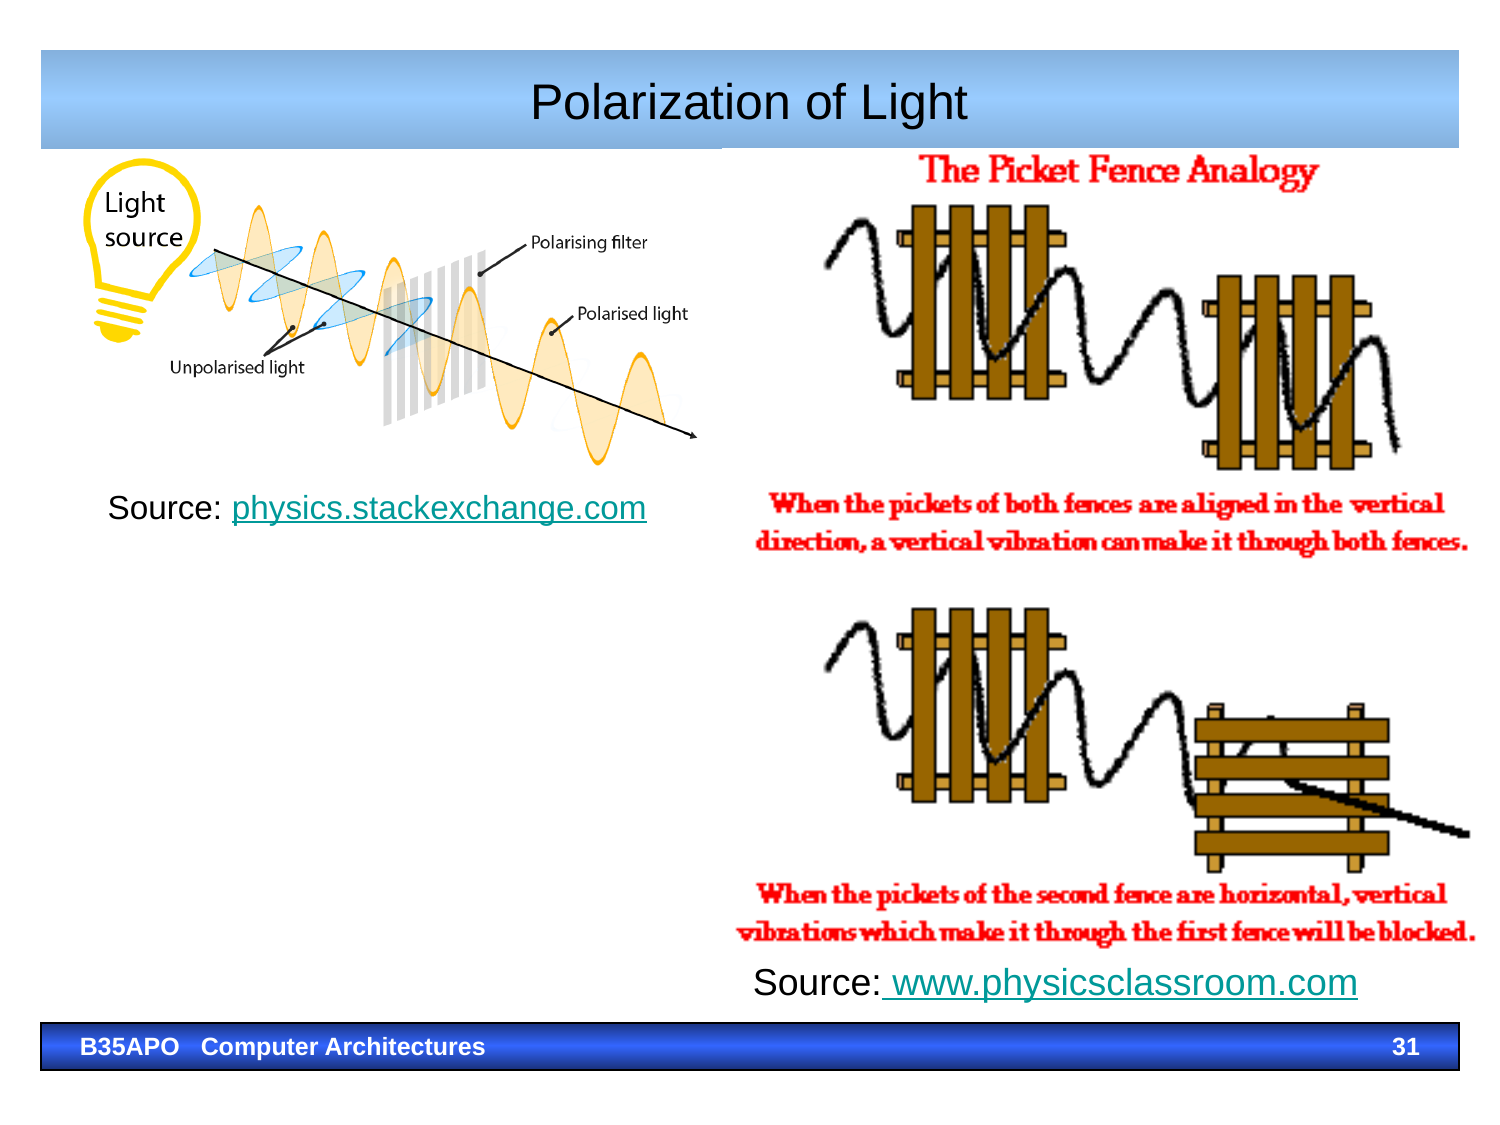

# Polarization of Light
Source: physics.stackexchange.com
 Source: www.physicsclassroom.com
B35APO Computer Architectures